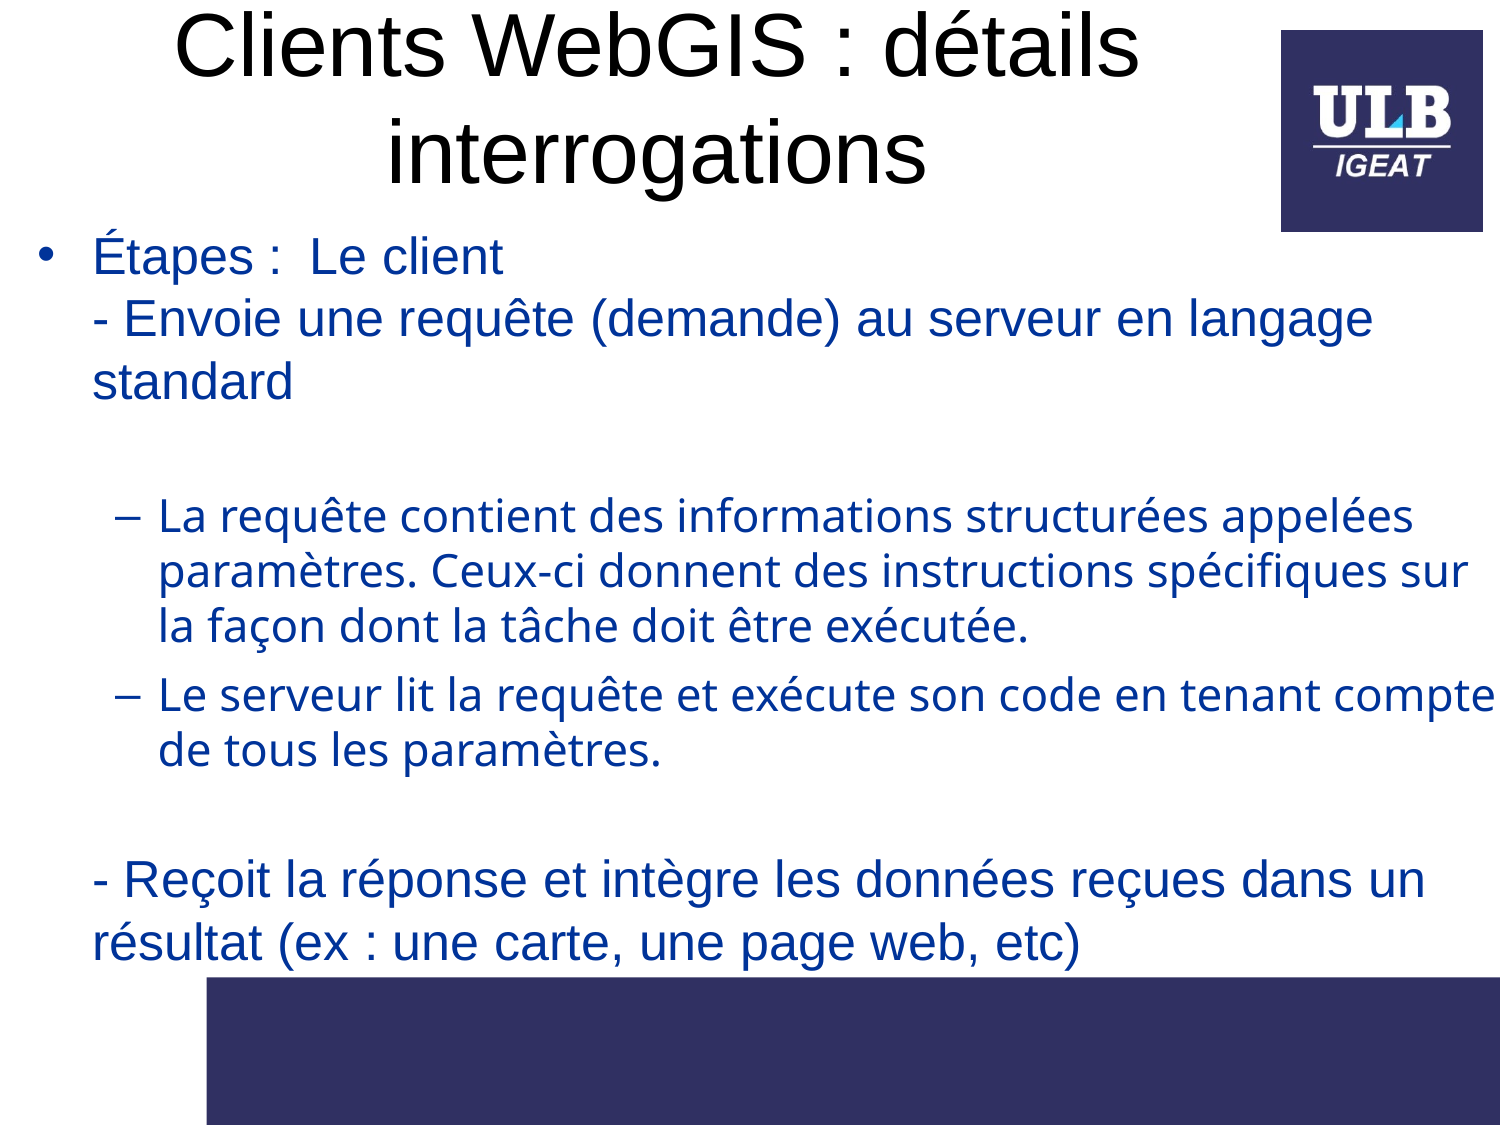

Clients WebGIS : détails interrogations
Étapes : Le client
- Envoie une requête (demande) au serveur en langage standard
La requête contient des informations structurées appelées paramètres. Ceux-ci donnent des instructions spécifiques sur la façon dont la tâche doit être exécutée.
Le serveur lit la requête et exécute son code en tenant compte de tous les paramètres.
- Reçoit la réponse et intègre les données reçues dans un résultat (ex : une carte, une page web, etc)